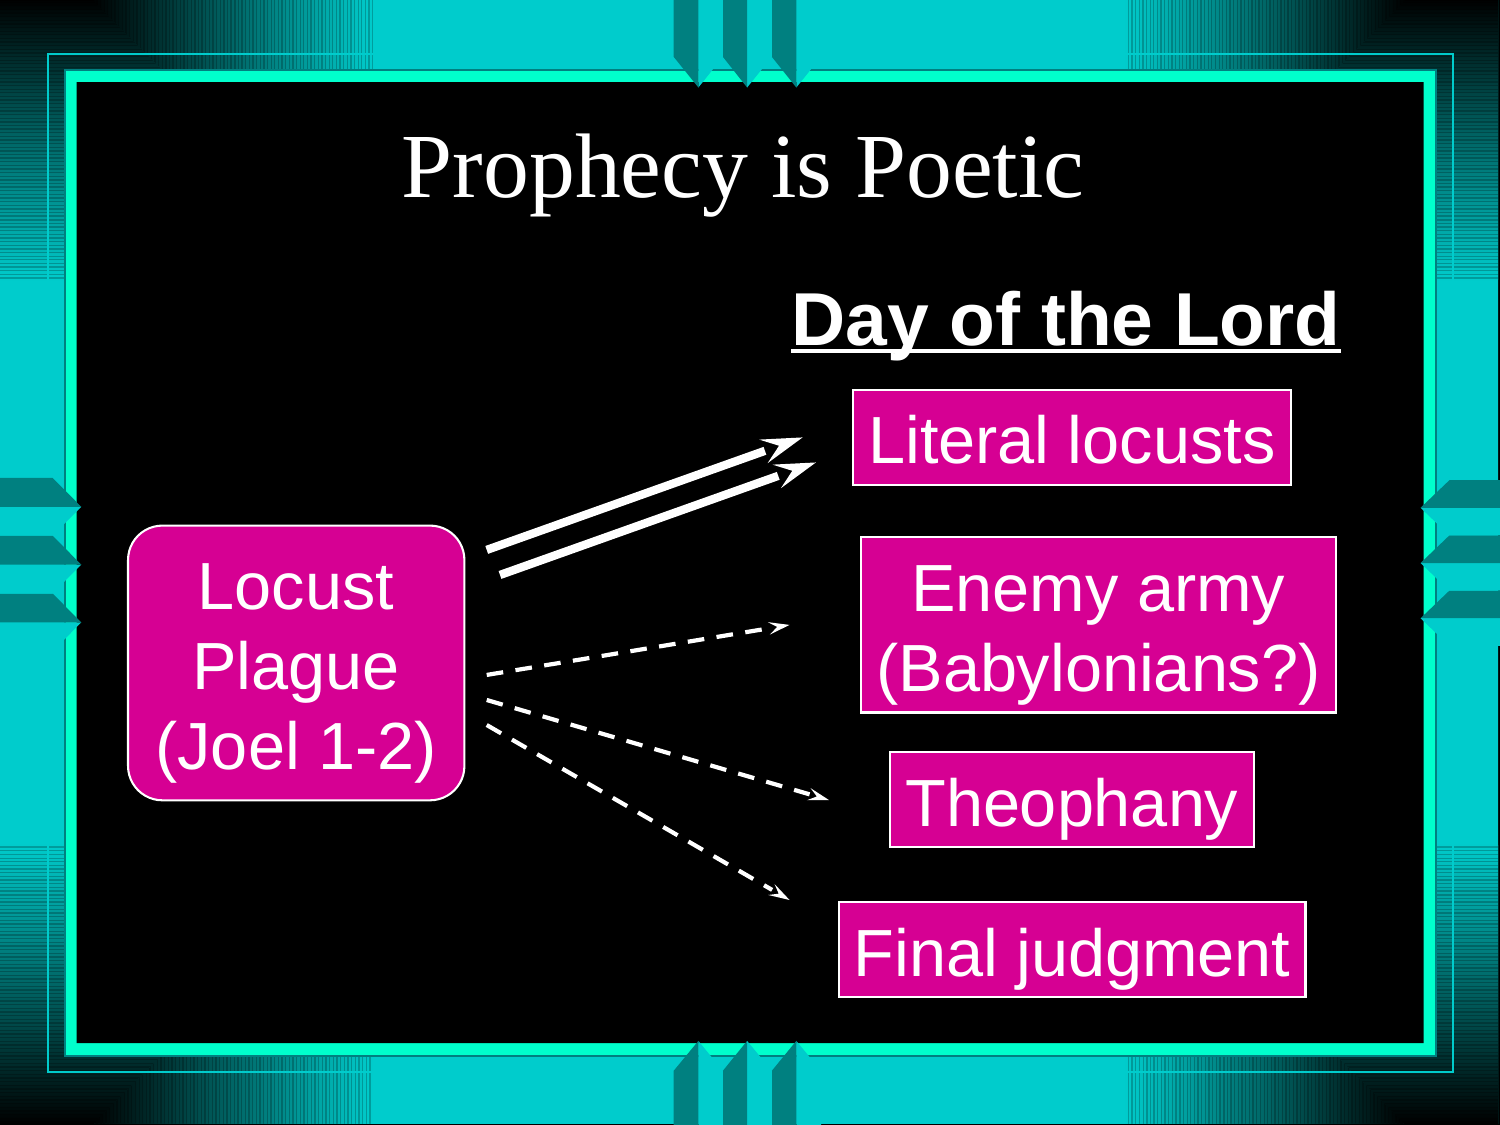

# Prophecy is Poetic
Day of the Lord
Literal locusts
Locust
Plague
(Joel 1-2)
Enemy army
(Babylonians?)
Theophany
Final judgment